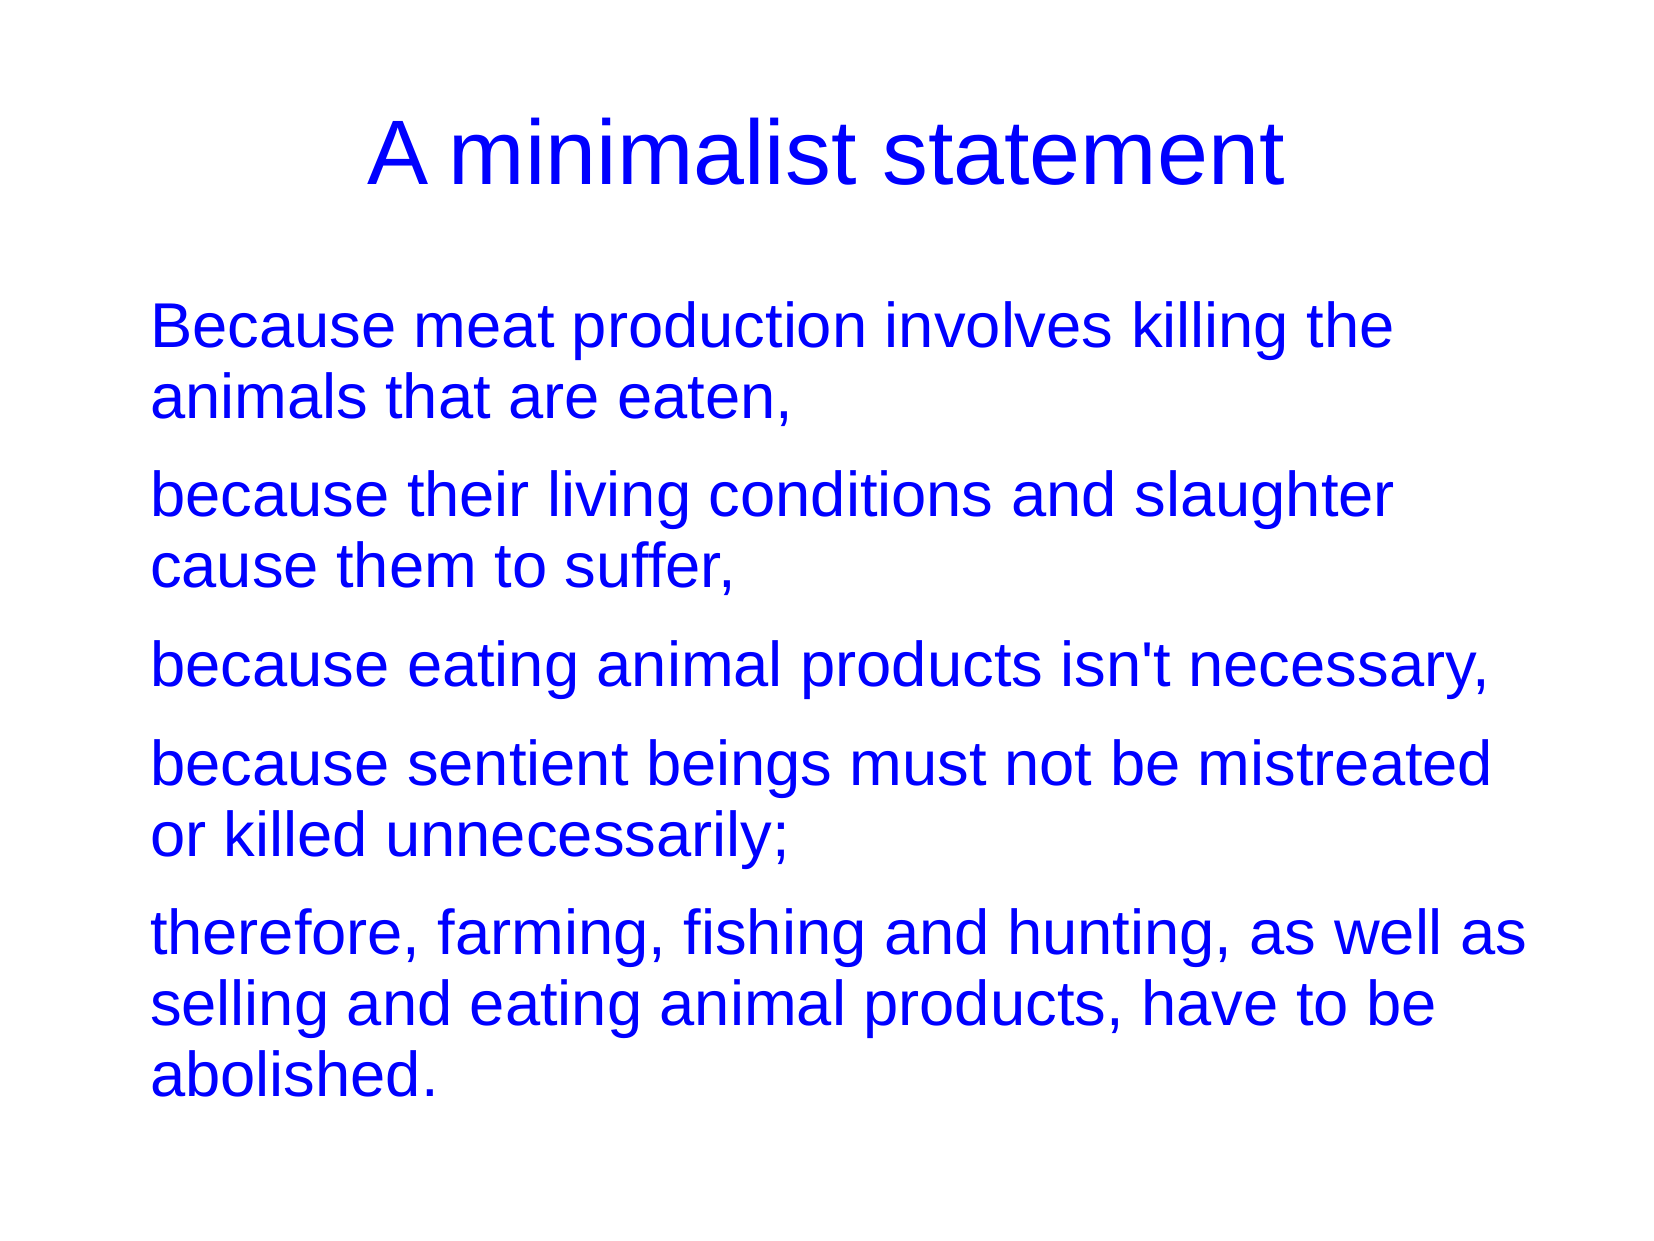

# A minimalist statement
Because meat production involves killing the animals that are eaten,
because their living conditions and slaughter cause them to suffer,
because eating animal products isn't necessary,
because sentient beings must not be mistreated or killed unnecessarily;
therefore, farming, fishing and hunting, as well as selling and eating animal products, have to be abolished.